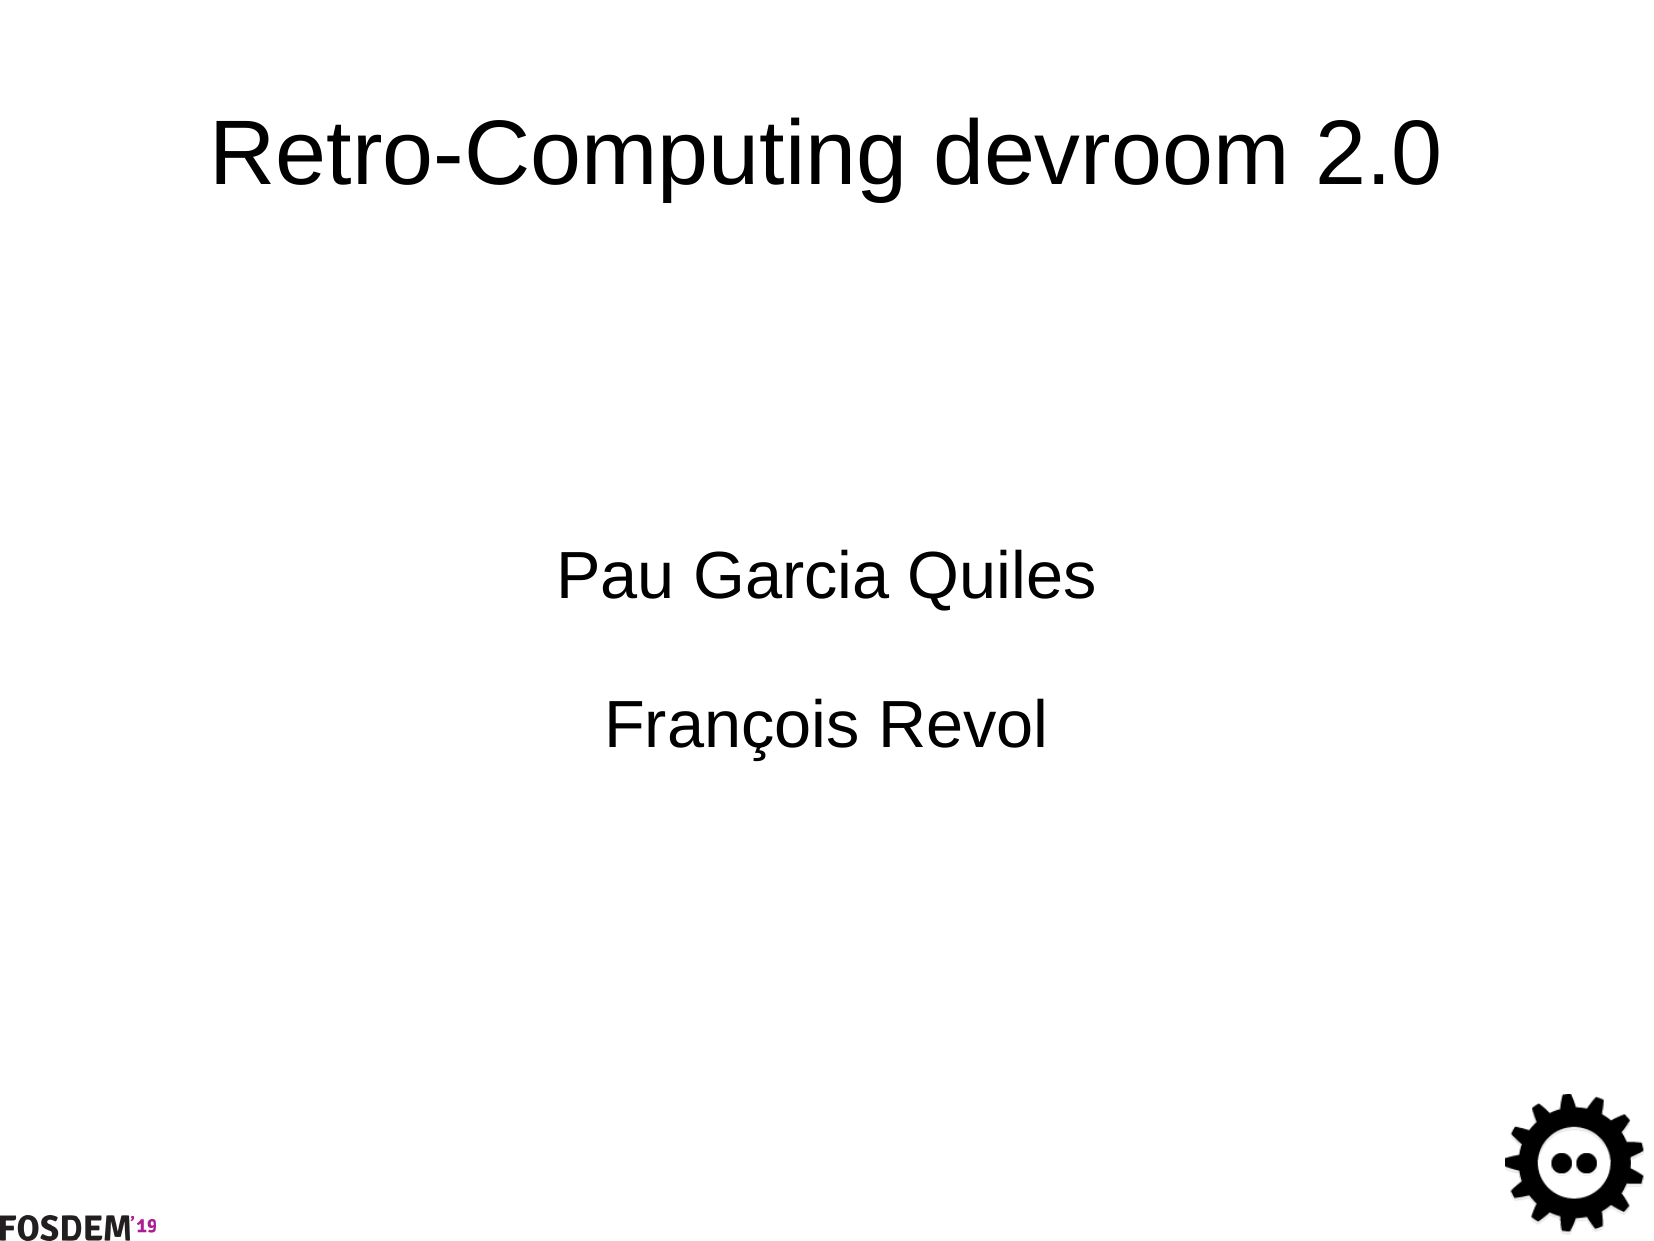

# Retro-Computing devroom 2.0
Pau Garcia Quiles
François Revol